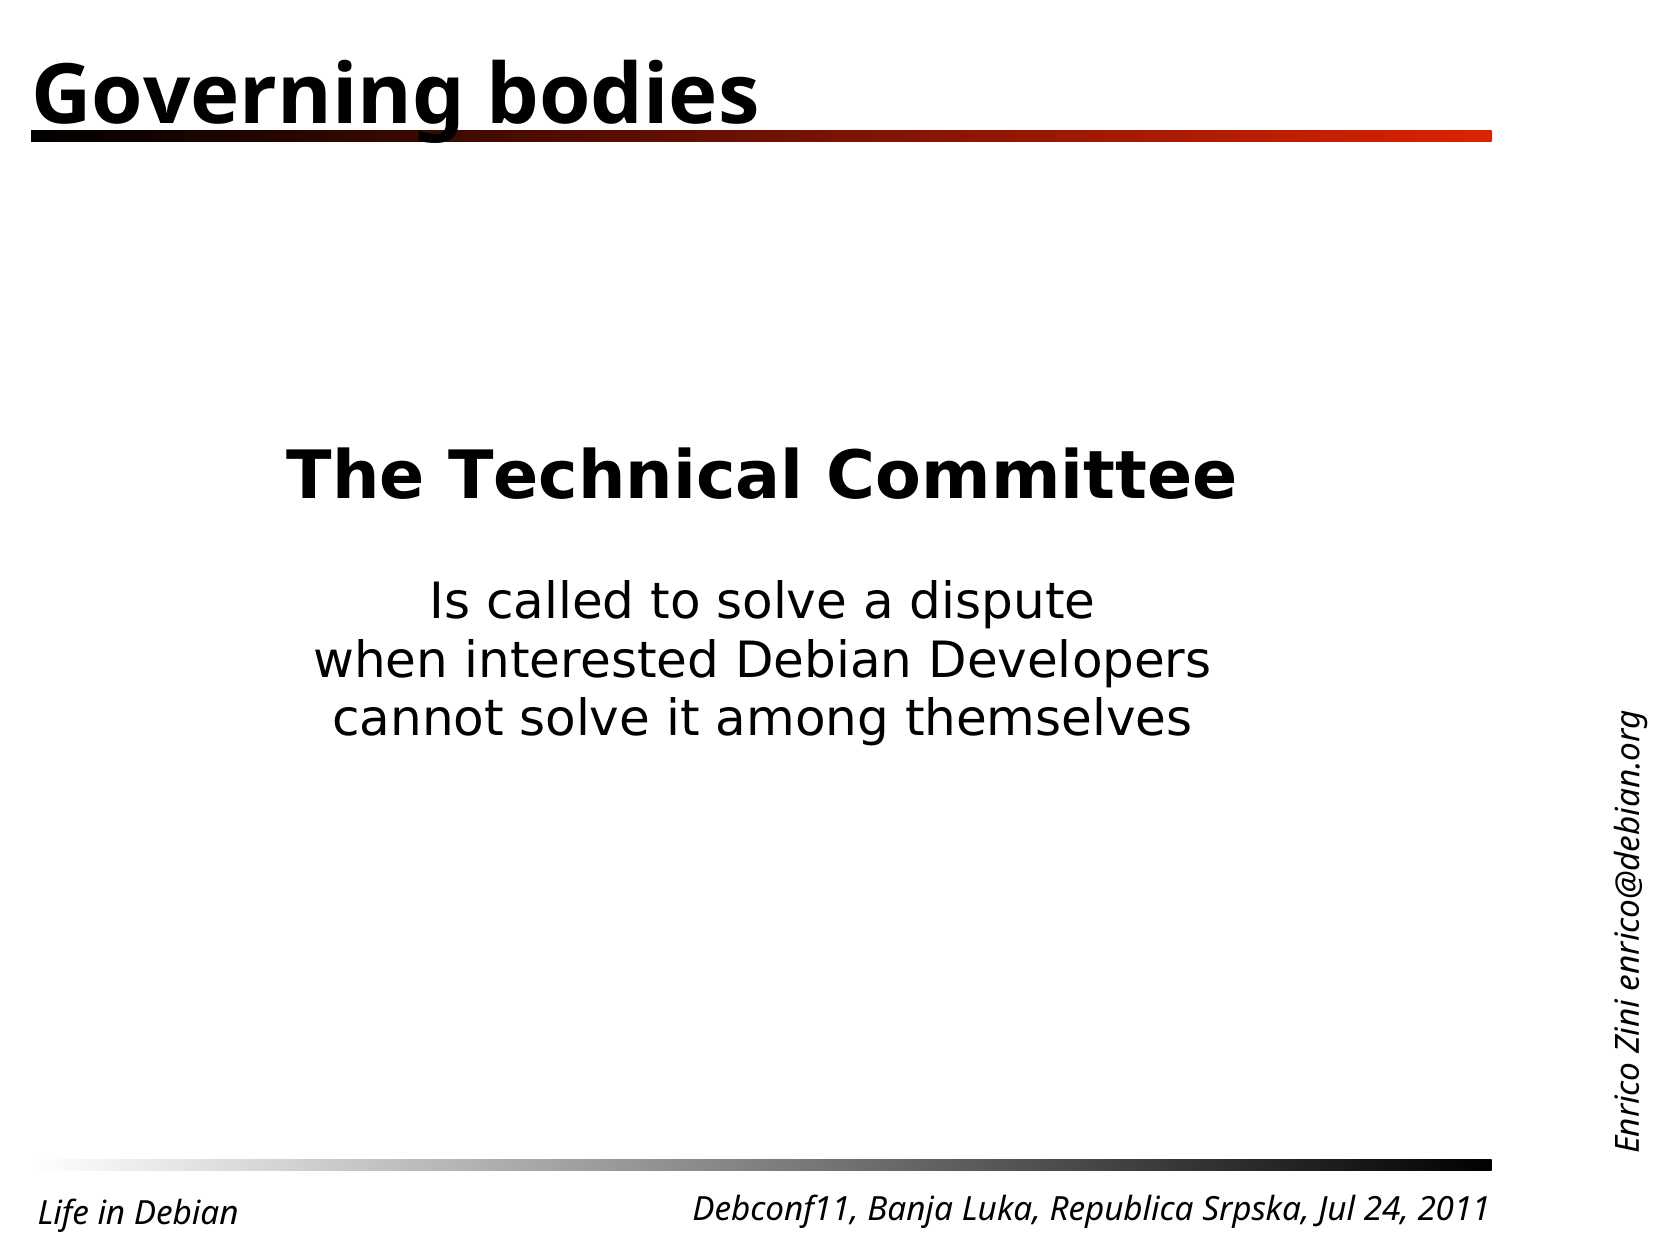

Governing bodies
The Technical Committee
Is called to solve a dispute
when interested Debian Developers
cannot solve it among themselves